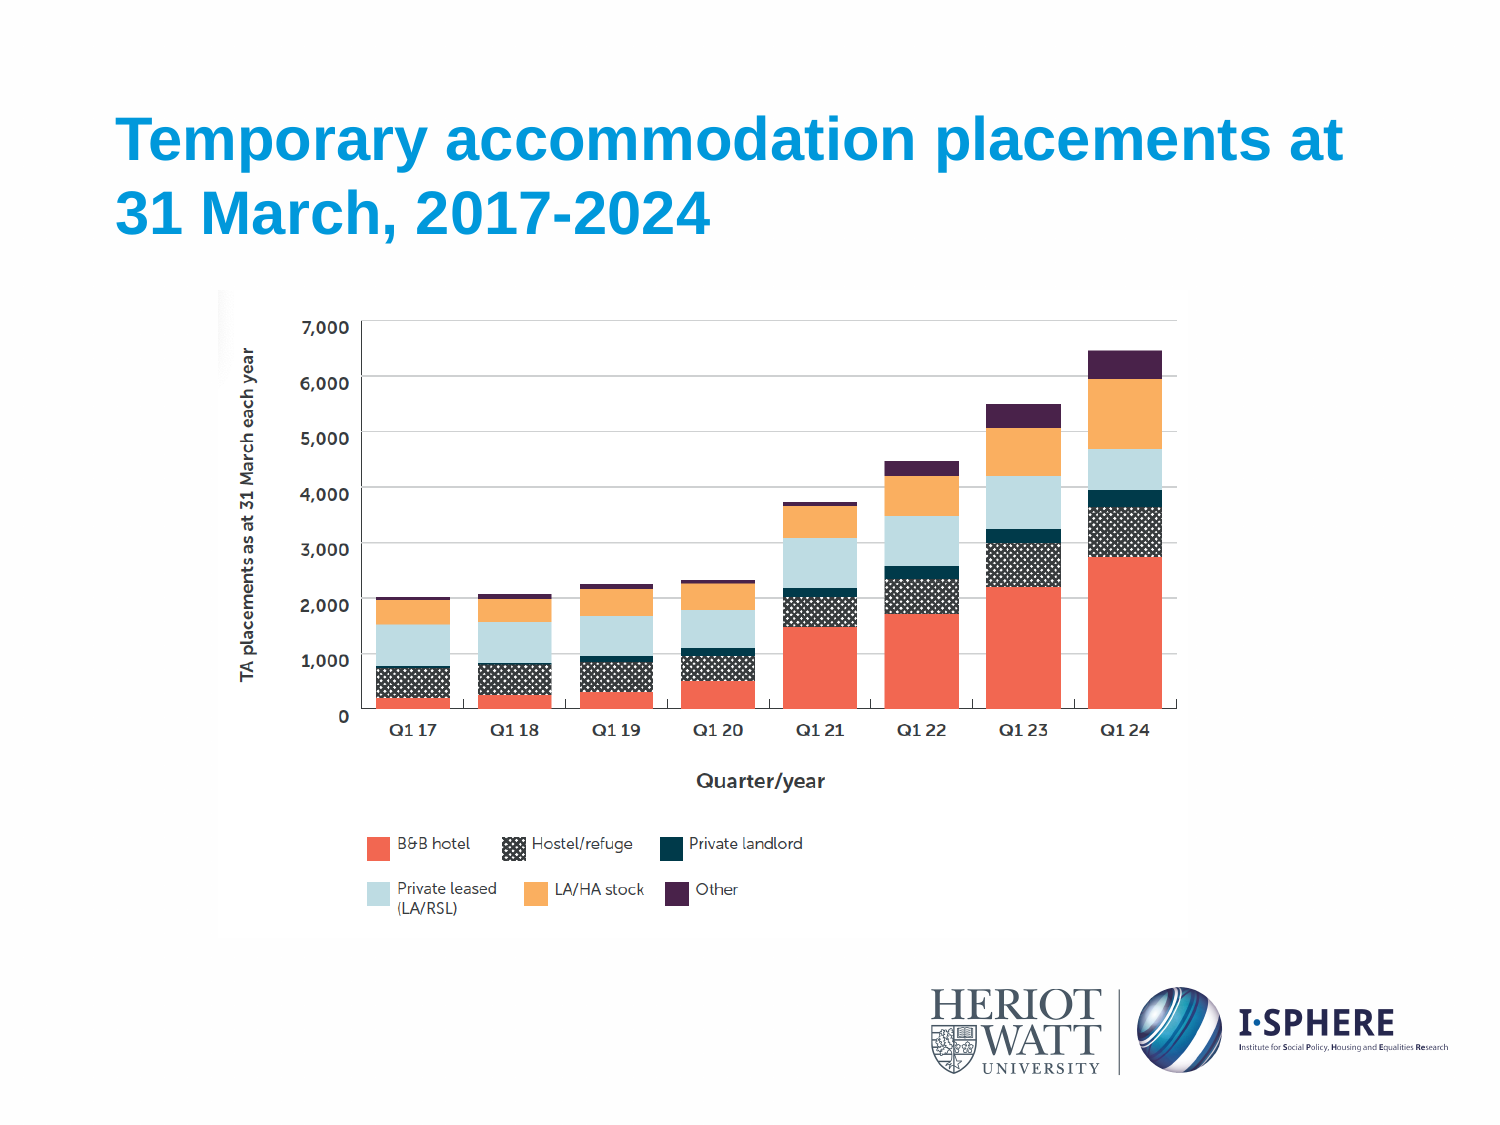

# Temporary accommodation placements at 31 March, 2017-2024